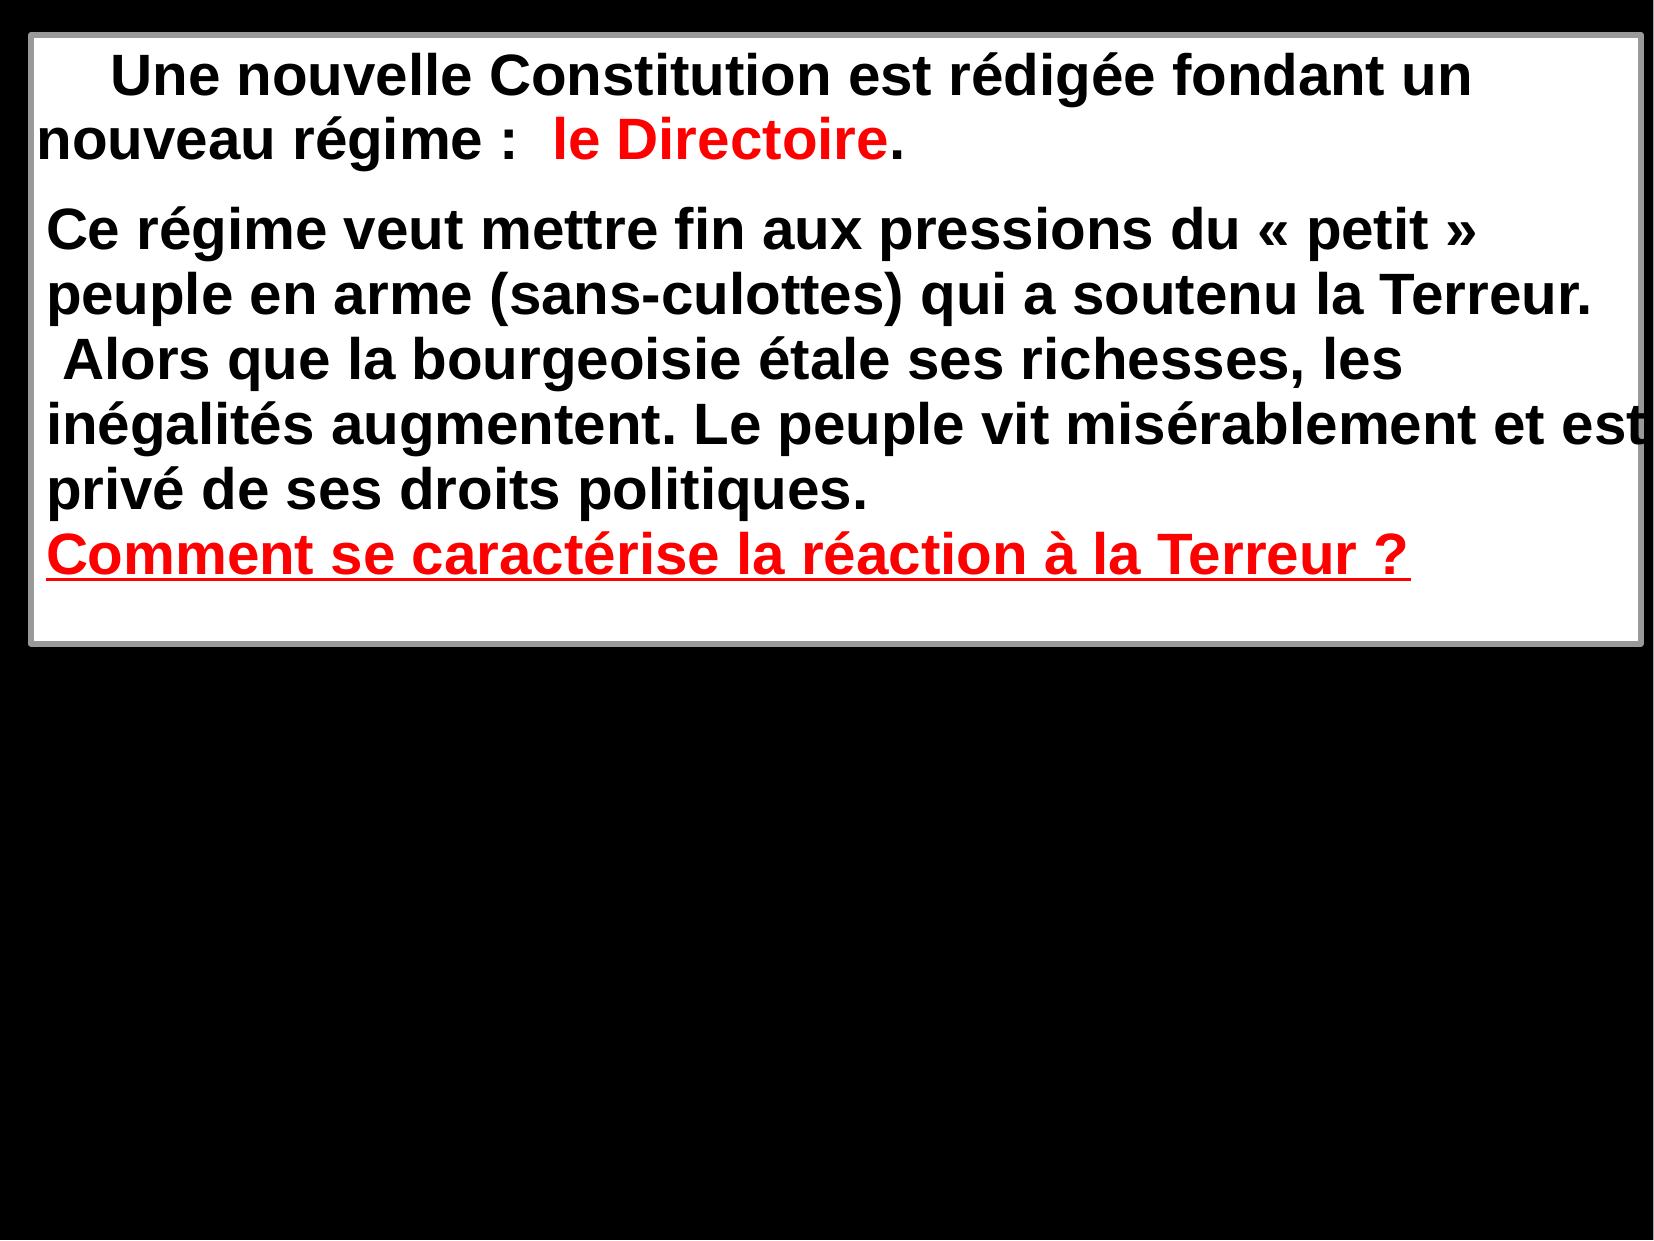

Une nouvelle Constitution est rédigée fondant un nouveau régime : le Directoire.
Ce régime veut mettre fin aux pressions du « petit » peuple en arme (sans-culottes) qui a soutenu la Terreur.
 Alors que la bourgeoisie étale ses richesses, les inégalités augmentent. Le peuple vit misérablement et est privé de ses droits politiques.
Comment se caractérise la réaction à la Terreur ?